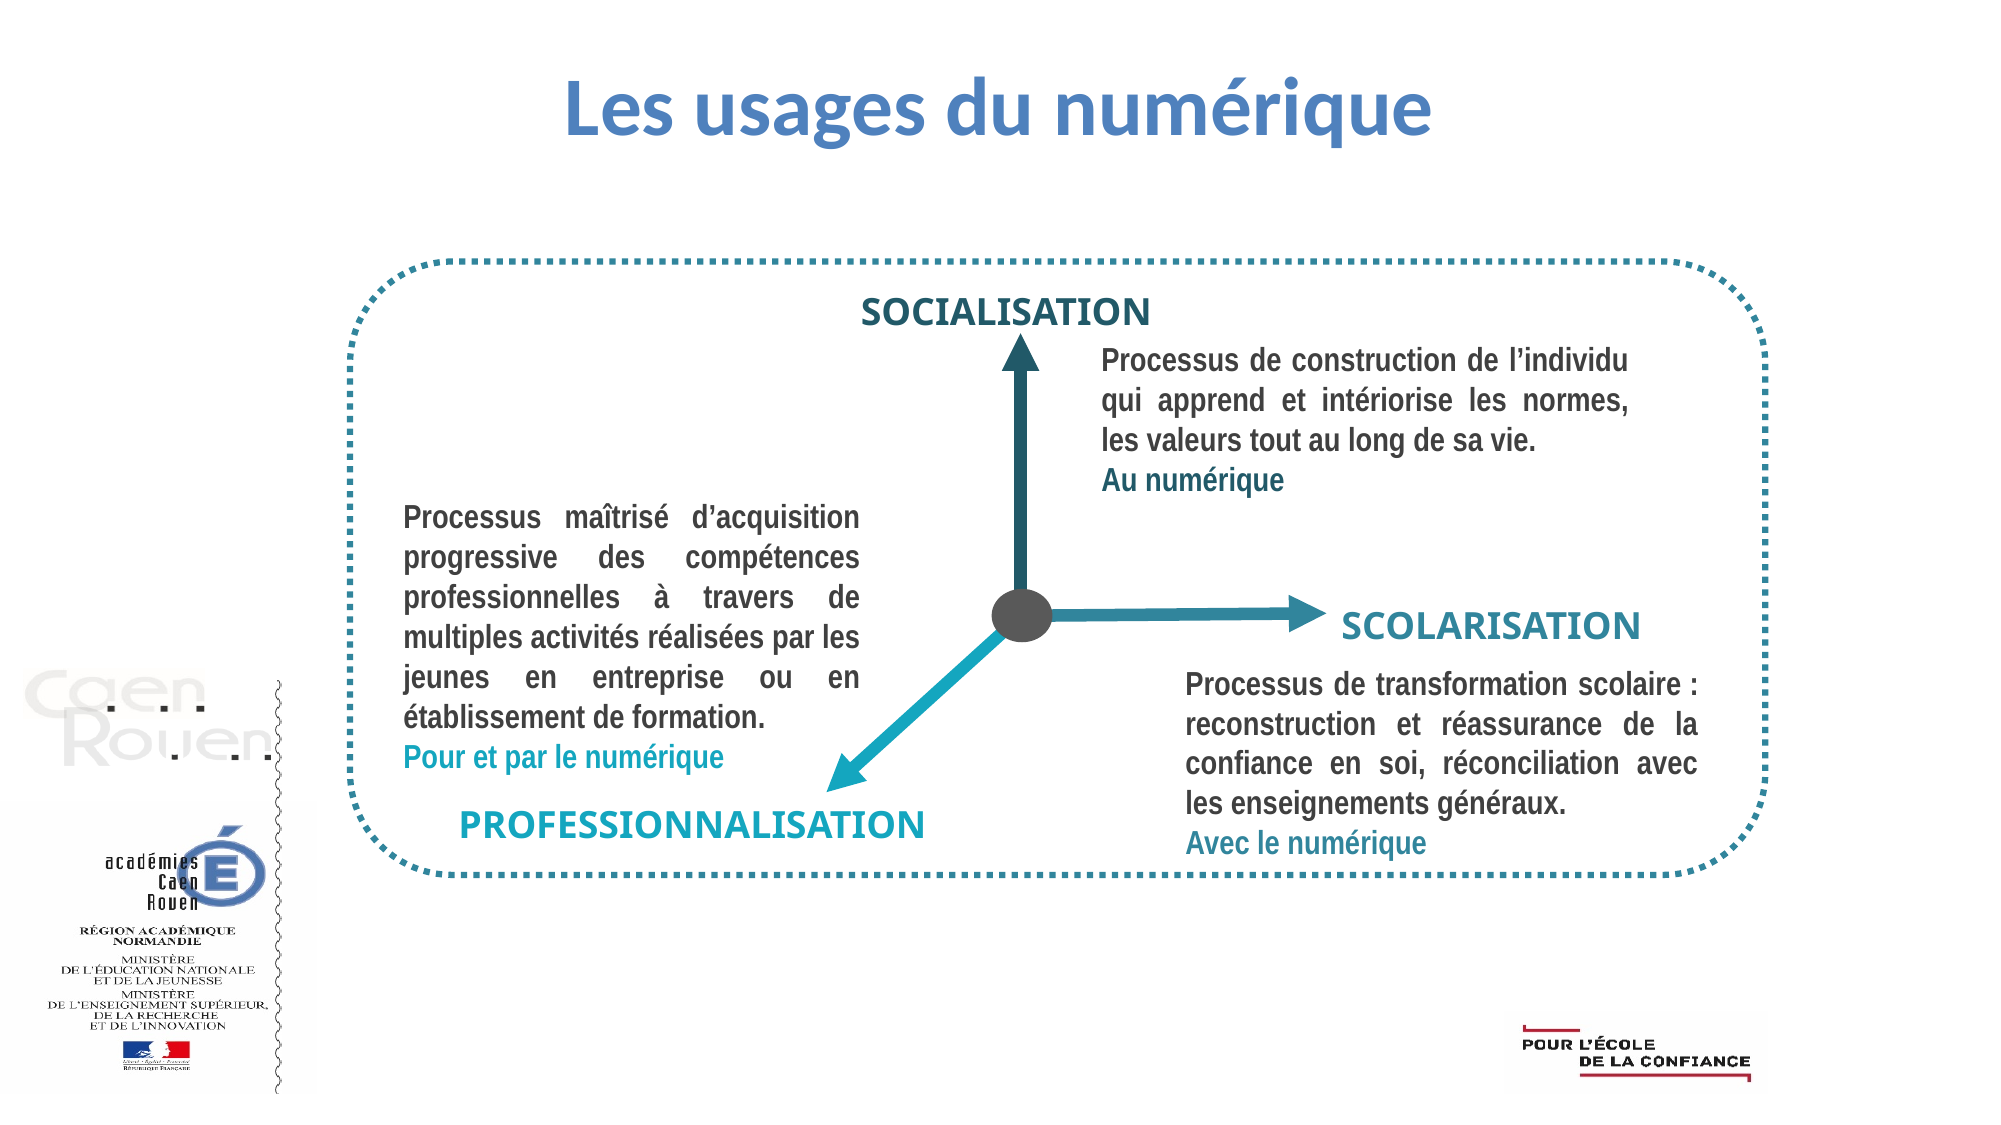

# Les usages du numérique
SOCIALISATION
SCOLARISATION
PROFESSIONNALISATION
Processus de construction de l’individu qui apprend et intériorise les normes, les valeurs tout au long de sa vie.
Au numérique
Processus maîtrisé d’acquisition progressive des compétences professionnelles à travers de multiples activités réalisées par les jeunes en entreprise ou en établissement de formation.
Pour et par le numérique
Processus de transformation scolaire : reconstruction et réassurance de la confiance en soi, réconciliation avec les enseignements généraux.
Avec le numérique